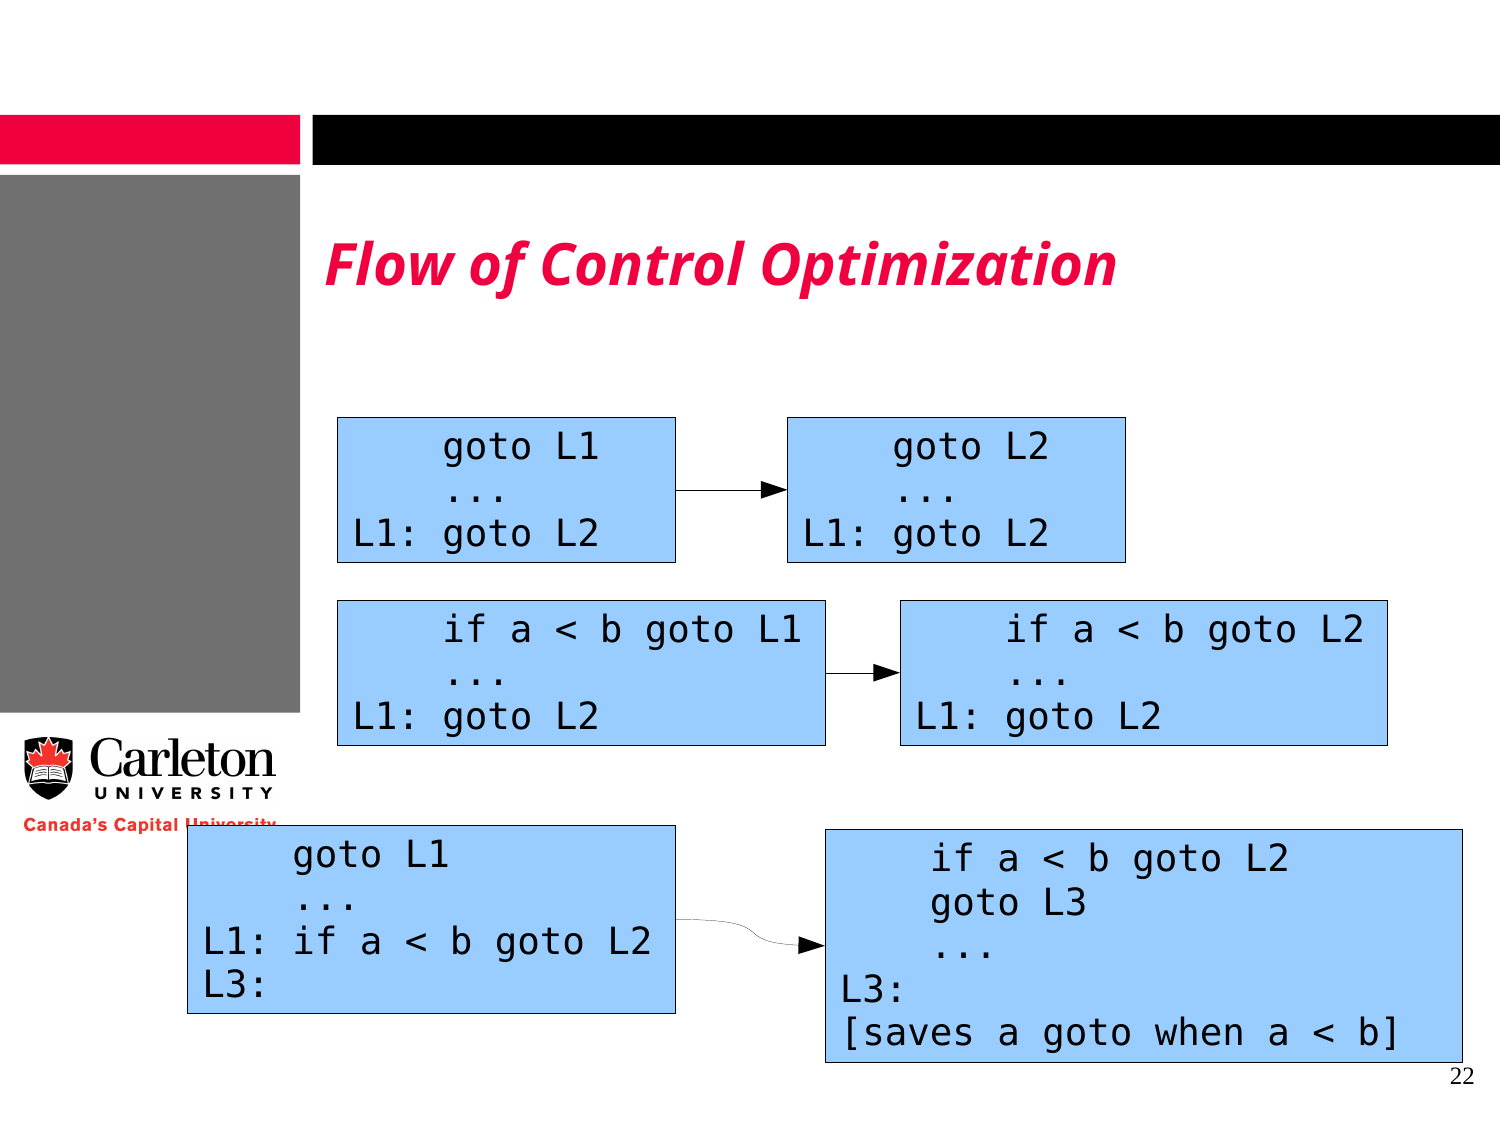

# Flow of Control Optimization
 goto L1
 ...
L1: goto L2
 goto L2
 ...
L1: goto L2
 if a < b goto L1
 ...
L1: goto L2
 if a < b goto L2
 ...
L1: goto L2
 goto L1
 ...
L1: if a < b goto L2
L3:
 if a < b goto L2
 goto L3
 ...
L3:
[saves a goto when a < b]
22